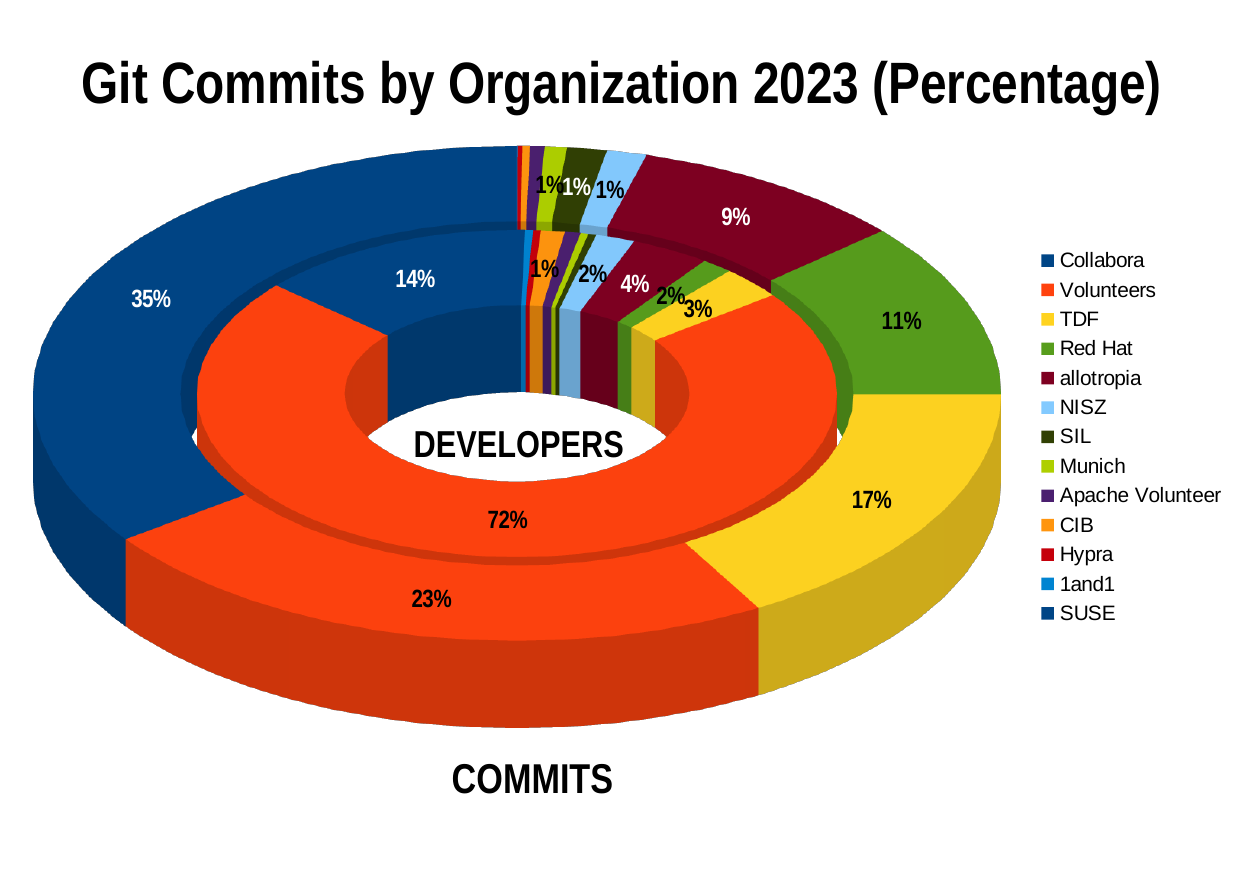

### Chart
| Category | Commits | Authors |
|---|---|---|
| Collabora | 3830.0 | 34.0 |
| Volunteers | 2547.0 | 180.0 |
| TDF | 1818.0 | 8.0 |
| Red Hat | 1253.0 | 4.0 |
| allotropia | 1016.0 | 10.0 |
| NISZ | 146.0 | 5.0 |
| SIL | 145.0 | 1.0 |
| Munich | 81.0 | 1.0 |
| Apache Volunteer | 52.0 | 2.0 |
| CIB | 29.0 | 3.0 |
| Hypra | 16.0 | 1.0 |
| 1and1 | 2.0 | 1.0 |
| SUSE | 1.0 | 1.0 |Git Commits by Organization 2023 (Percentage)
DEVELOPERS
COMMITS